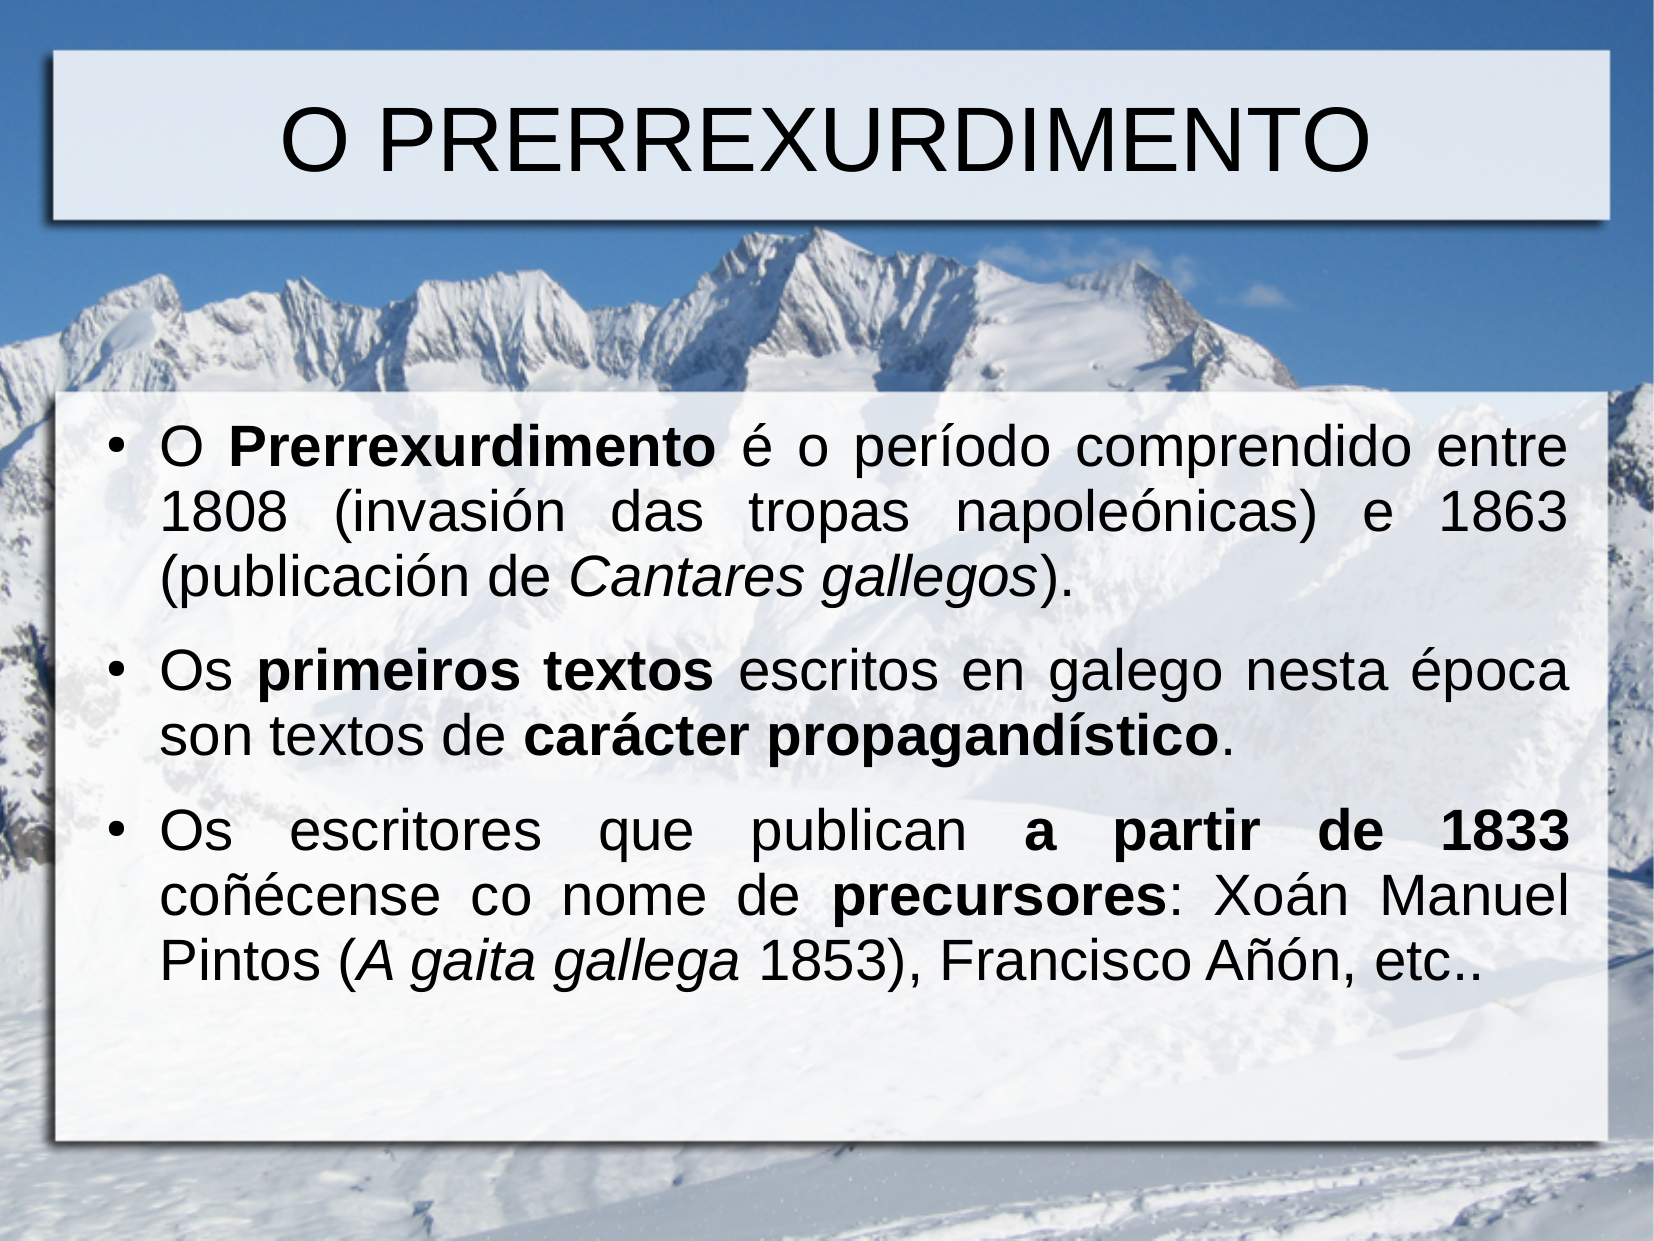

# O PRERREXURDIMENTO
O Prerrexurdimento é o período comprendido entre 1808 (invasión das tropas napoleónicas) e 1863 (publicación de Cantares gallegos).
Os primeiros textos escritos en galego nesta época son textos de carácter propagandístico.
Os escritores que publican a partir de 1833 coñécense co nome de precursores: Xoán Manuel Pintos (A gaita gallega 1853), Francisco Añón, etc..